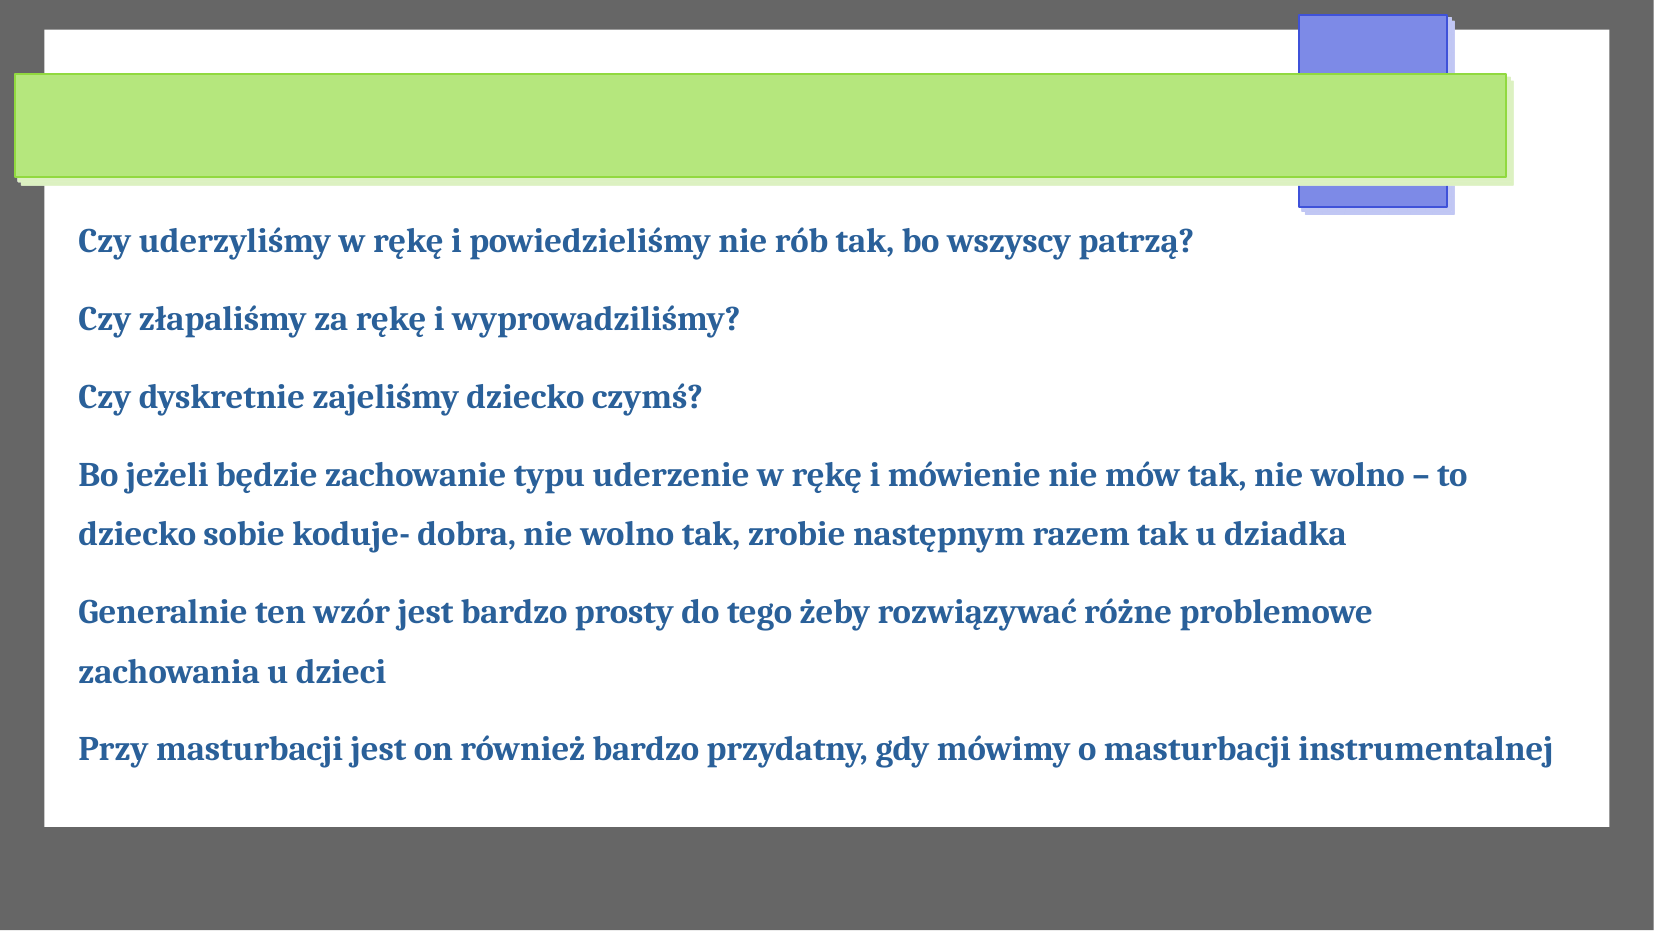

#
Czy uderzyliśmy w rękę i powiedzieliśmy nie rób tak, bo wszyscy patrzą?
Czy złapaliśmy za rękę i wyprowadziliśmy?
Czy dyskretnie zajeliśmy dziecko czymś?
Bo jeżeli będzie zachowanie typu uderzenie w rękę i mówienie nie mów tak, nie wolno – to dziecko sobie koduje- dobra, nie wolno tak, zrobie następnym razem tak u dziadka
Generalnie ten wzór jest bardzo prosty do tego żeby rozwiązywać różne problemowe zachowania u dzieci
Przy masturbacji jest on również bardzo przydatny, gdy mówimy o masturbacji instrumentalnej